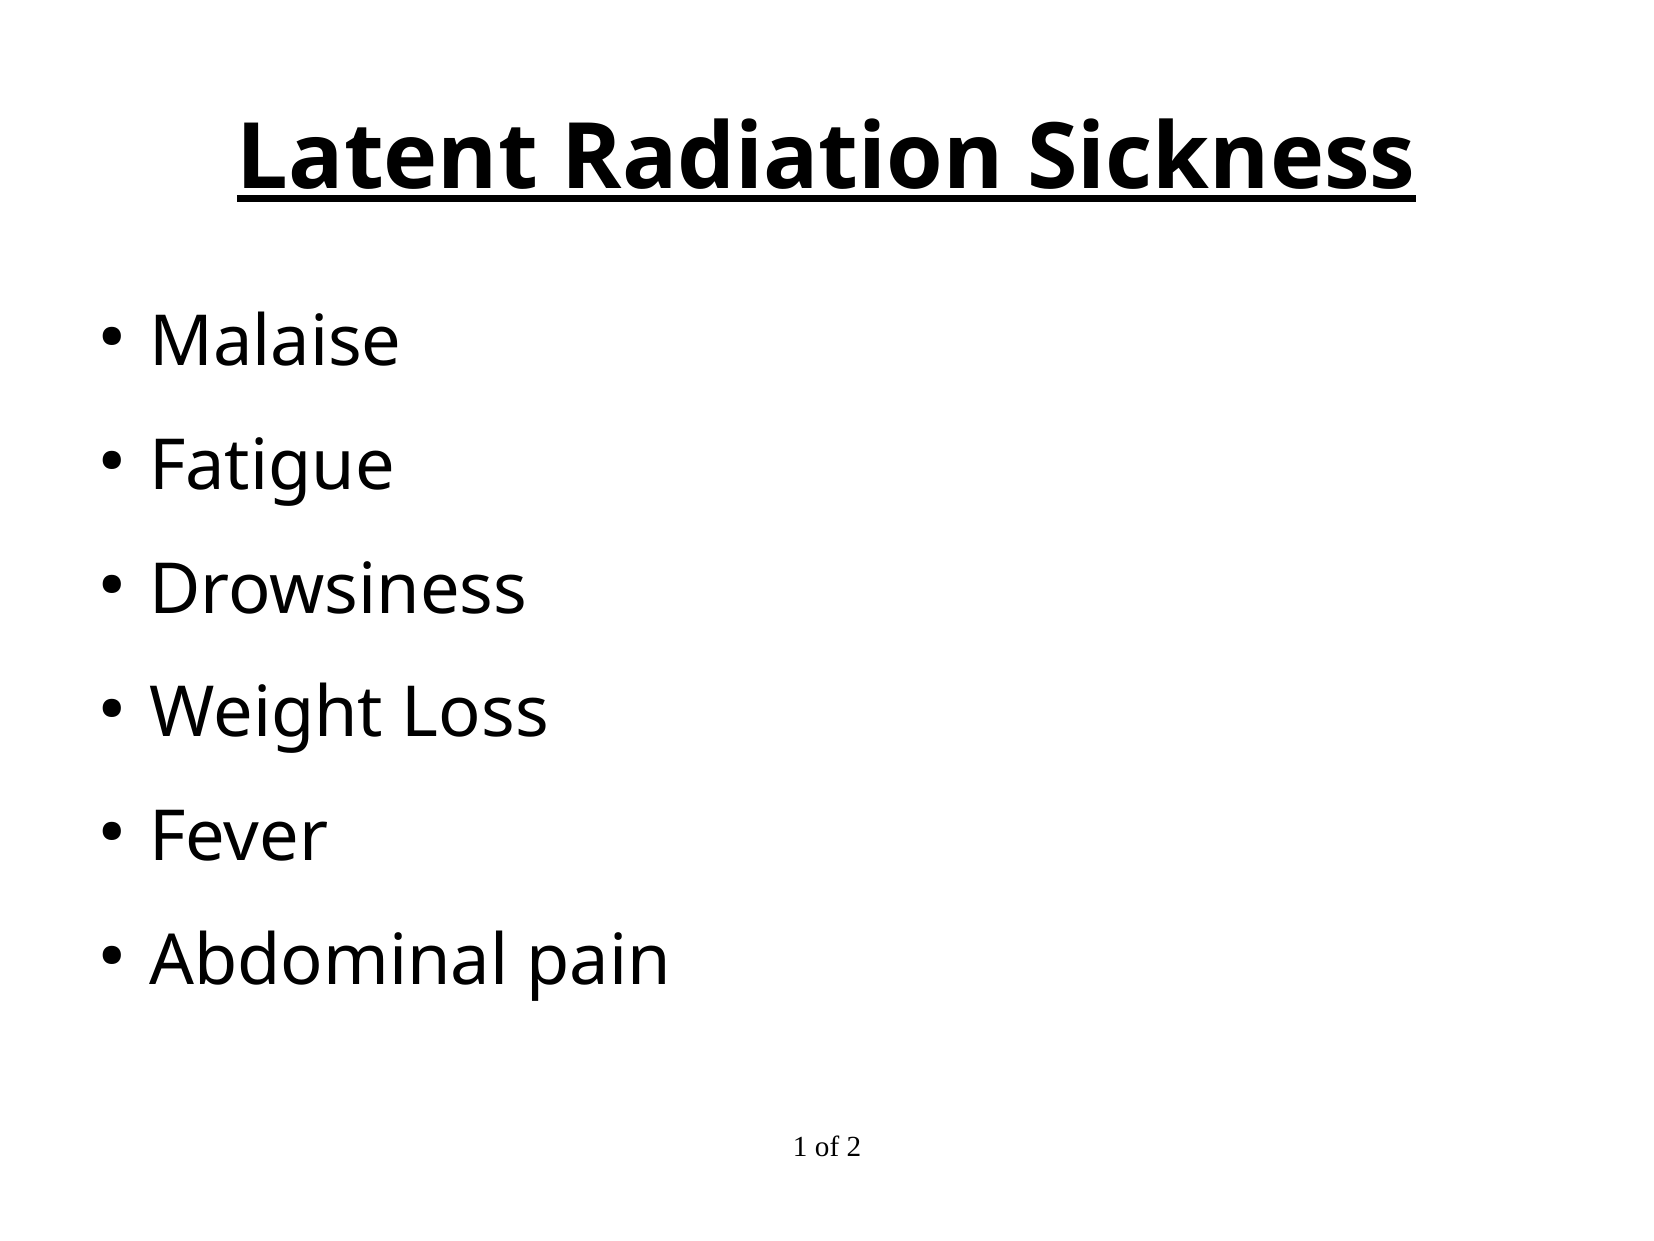

# Latent Radiation Sickness
Malaise
Fatigue
Drowsiness
Weight Loss
Fever
Abdominal pain
1 of 2